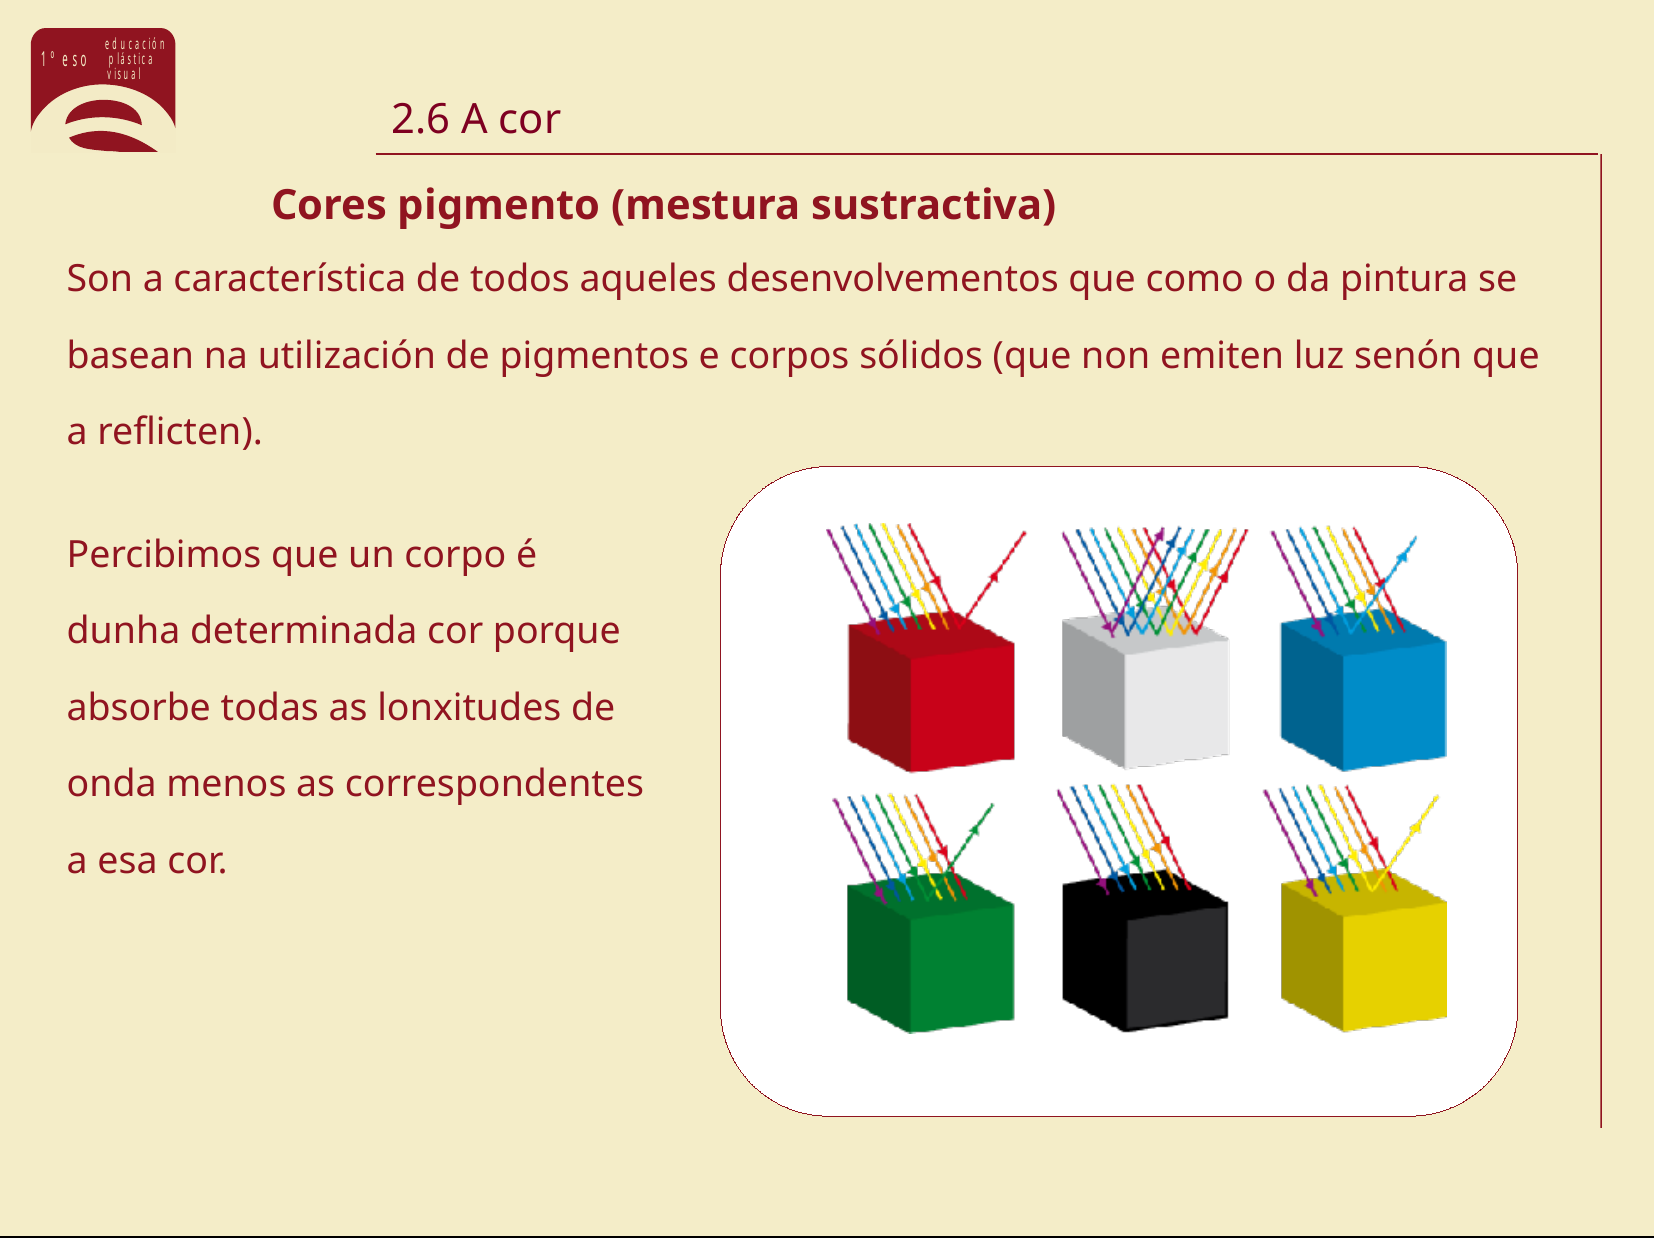

2.6 A cor
Cores pigmento (mestura sustractiva)
Son a característica de todos aqueles desenvolvementos que como o da pintura se basean na utilización de pigmentos e corpos sólidos (que non emiten luz senón que a reflicten).
#
Percibimos que un corpo é dunha determinada cor porque absorbe todas as lonxitudes de onda menos as correspondentes a esa cor.